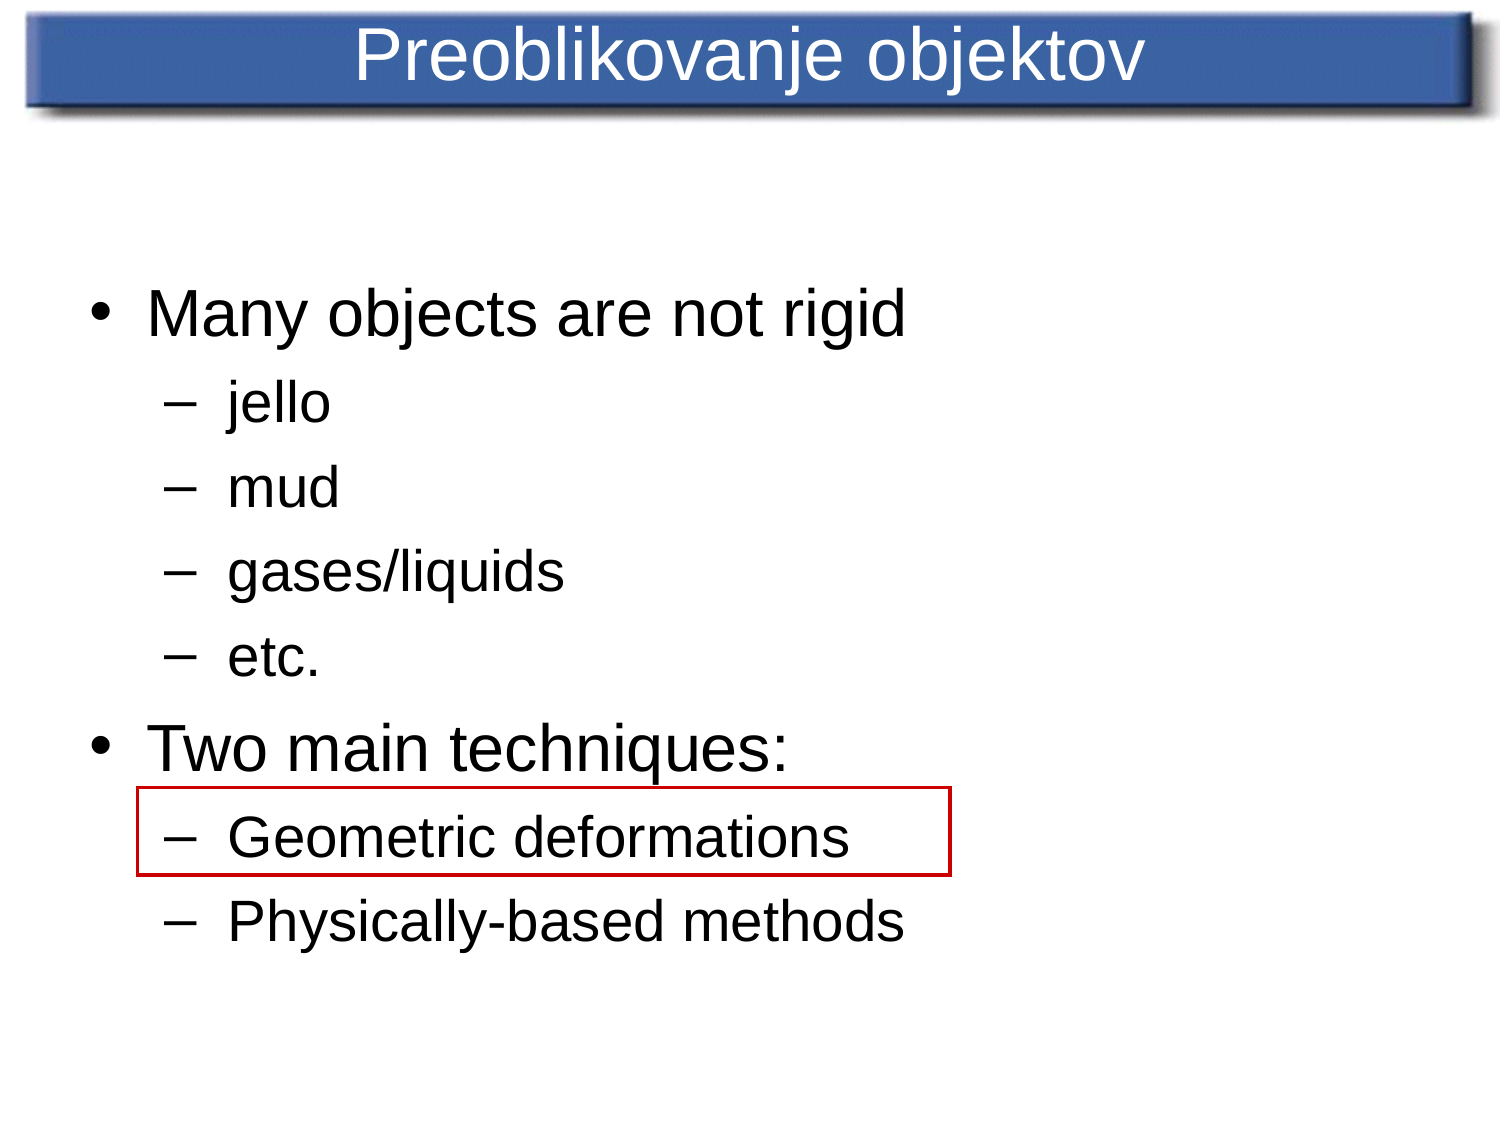

# Preoblikovanje objektov
Many objects are not rigid
 jello
 mud
 gases/liquids
 etc.
Two main techniques:
 Geometric deformations
 Physically-based methods